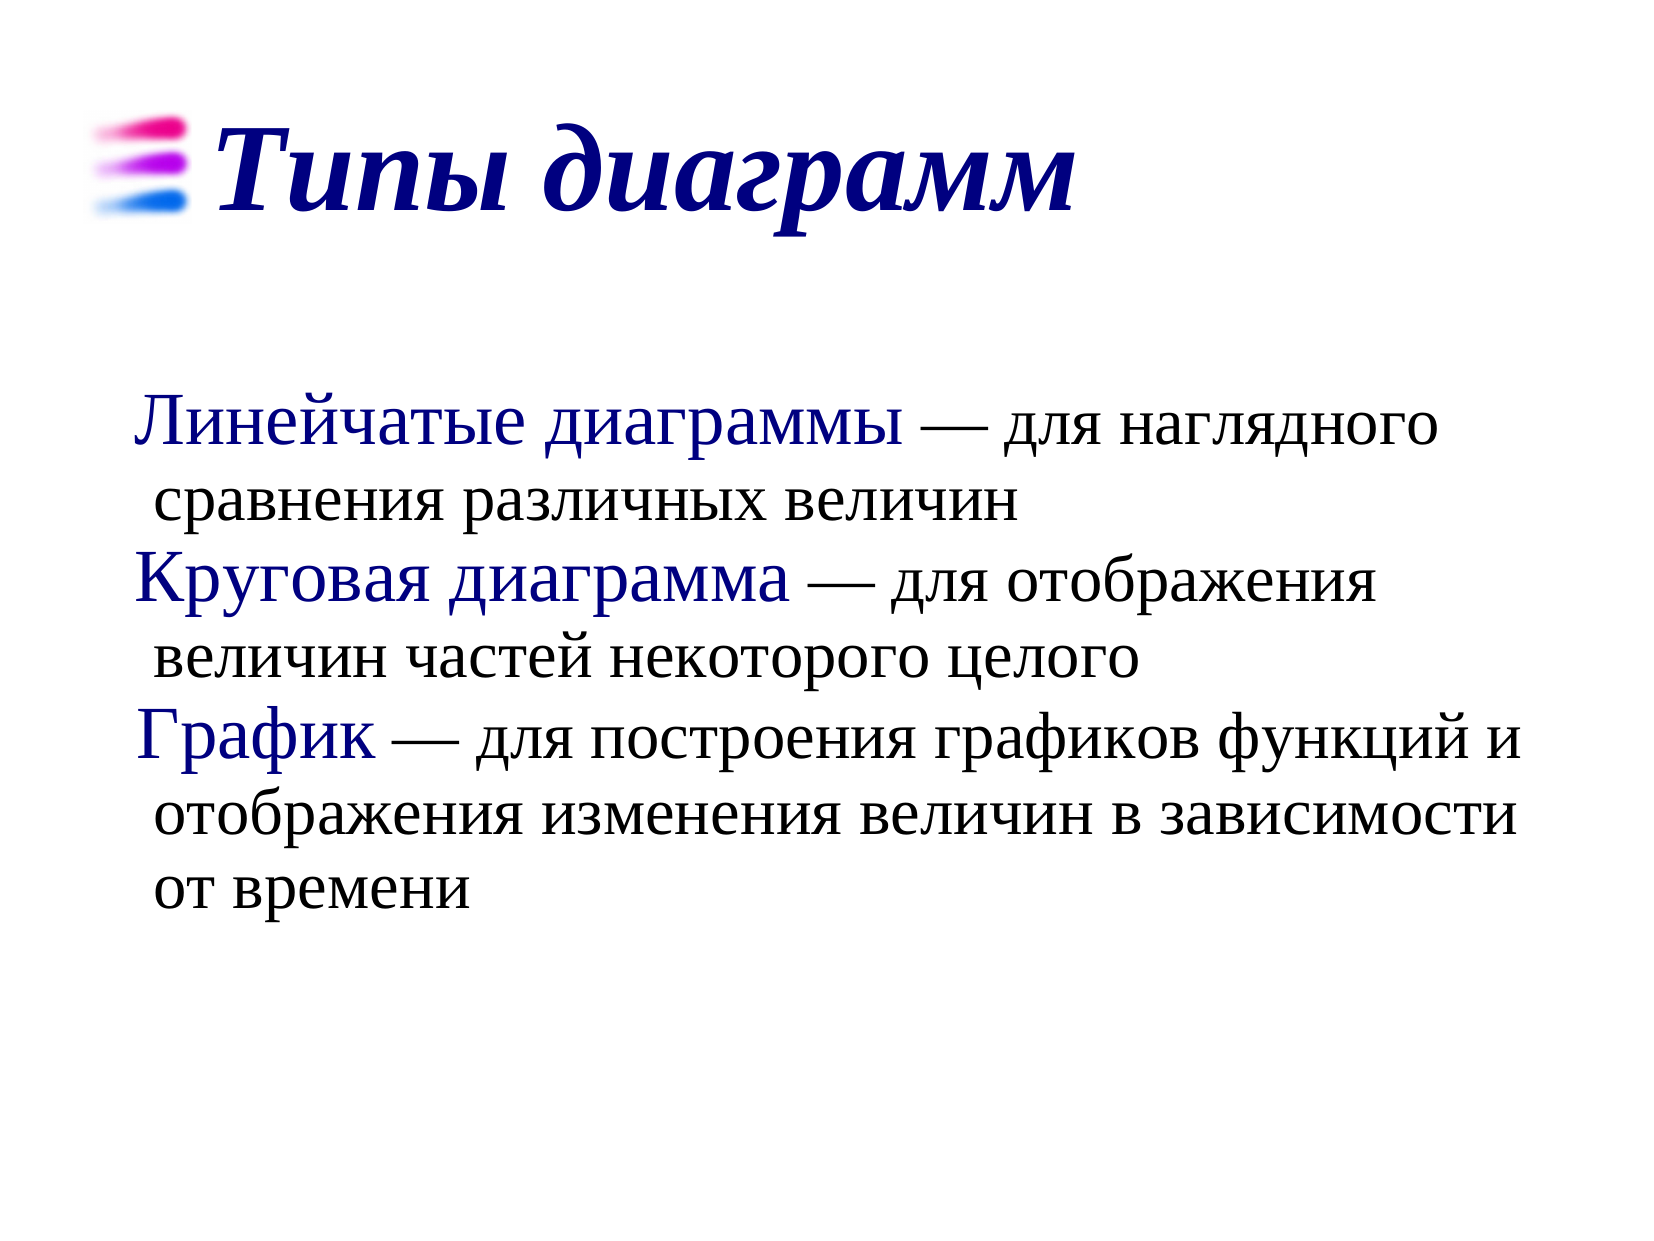

# Типы диаграмм
 Линейчатые диаграммы — для наглядного сравнения различных величин
 Круговая диаграмма — для отображения величин частей некоторого целого
 График — для построения графиков функций и отображения изменения величин в зависимости от времени